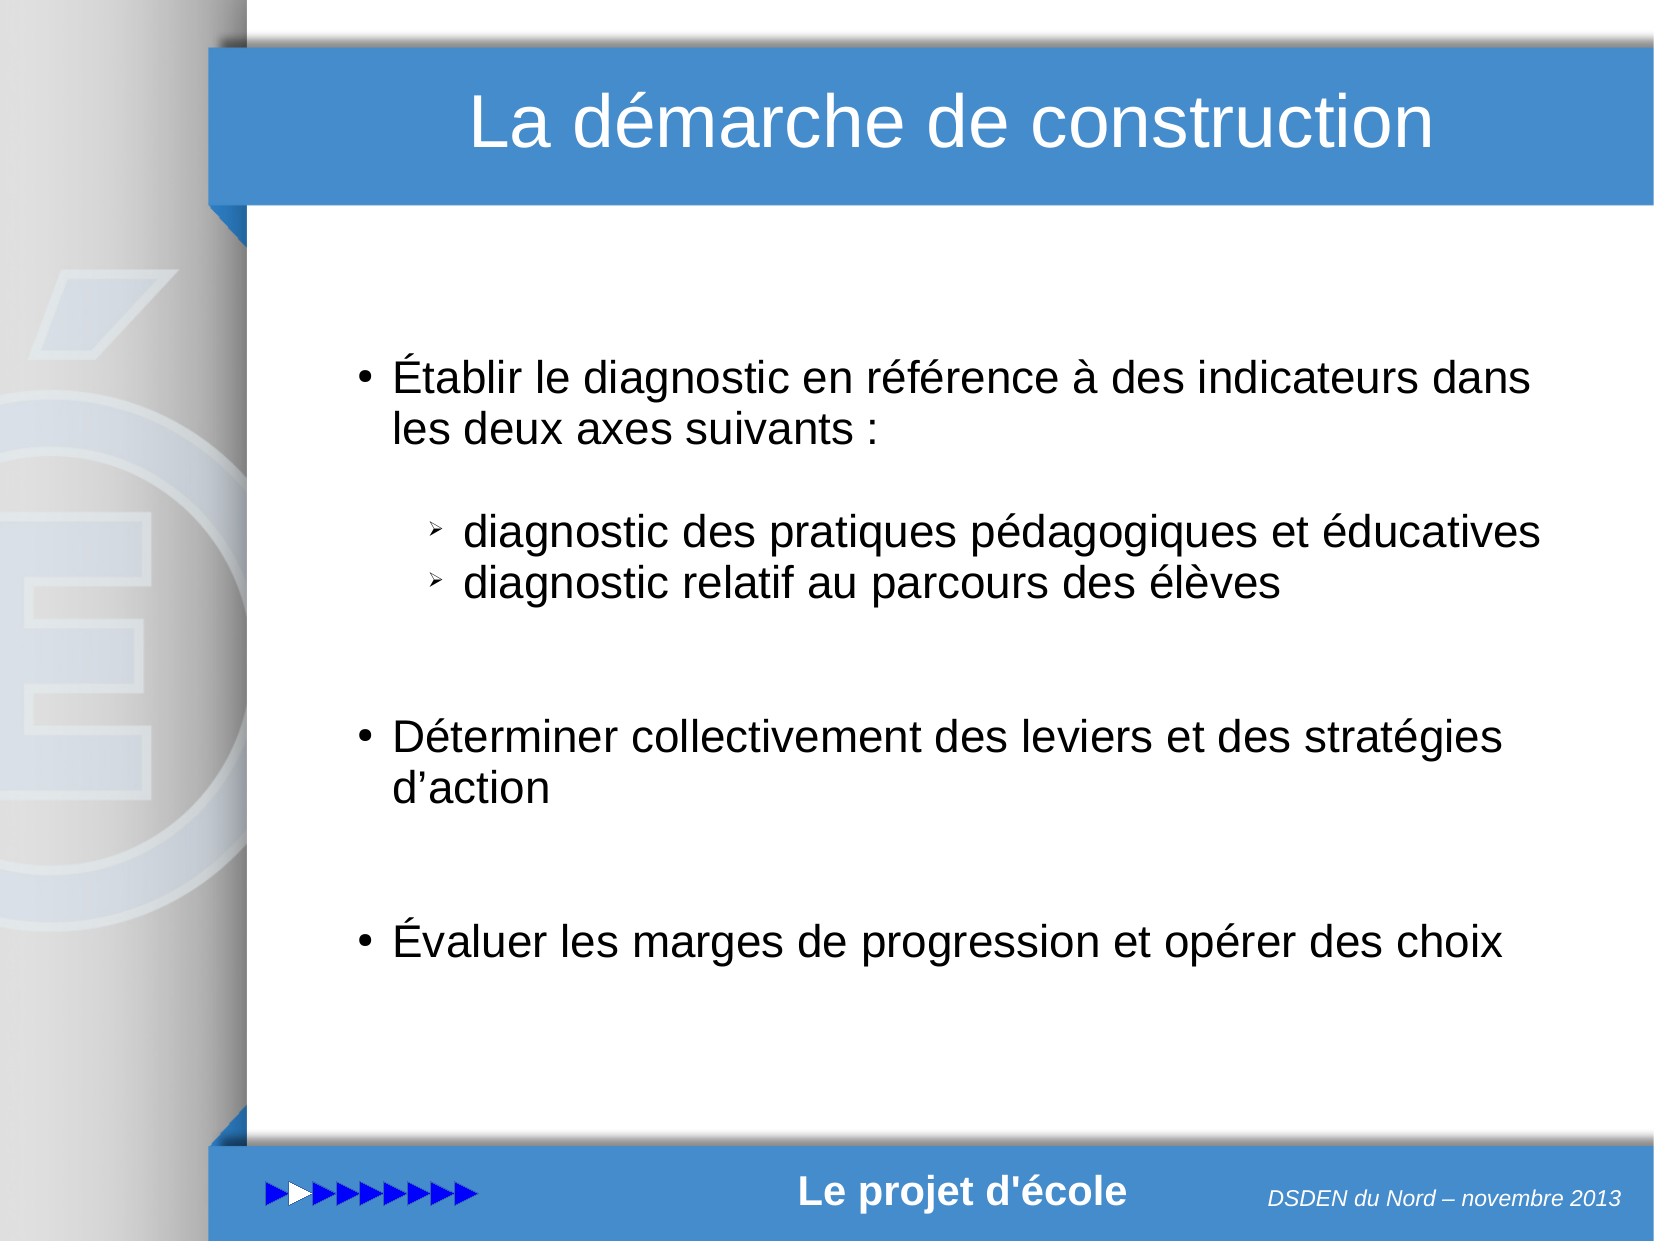

La démarche de construction
Établir le diagnostic en référence à des indicateurs dans les deux axes suivants :
diagnostic des pratiques pédagogiques et éducatives
diagnostic relatif au parcours des élèves
Déterminer collectivement des leviers et des stratégies d’action
Évaluer les marges de progression et opérer des choix
Le projet d'école
DSDEN du Nord – novembre 2013